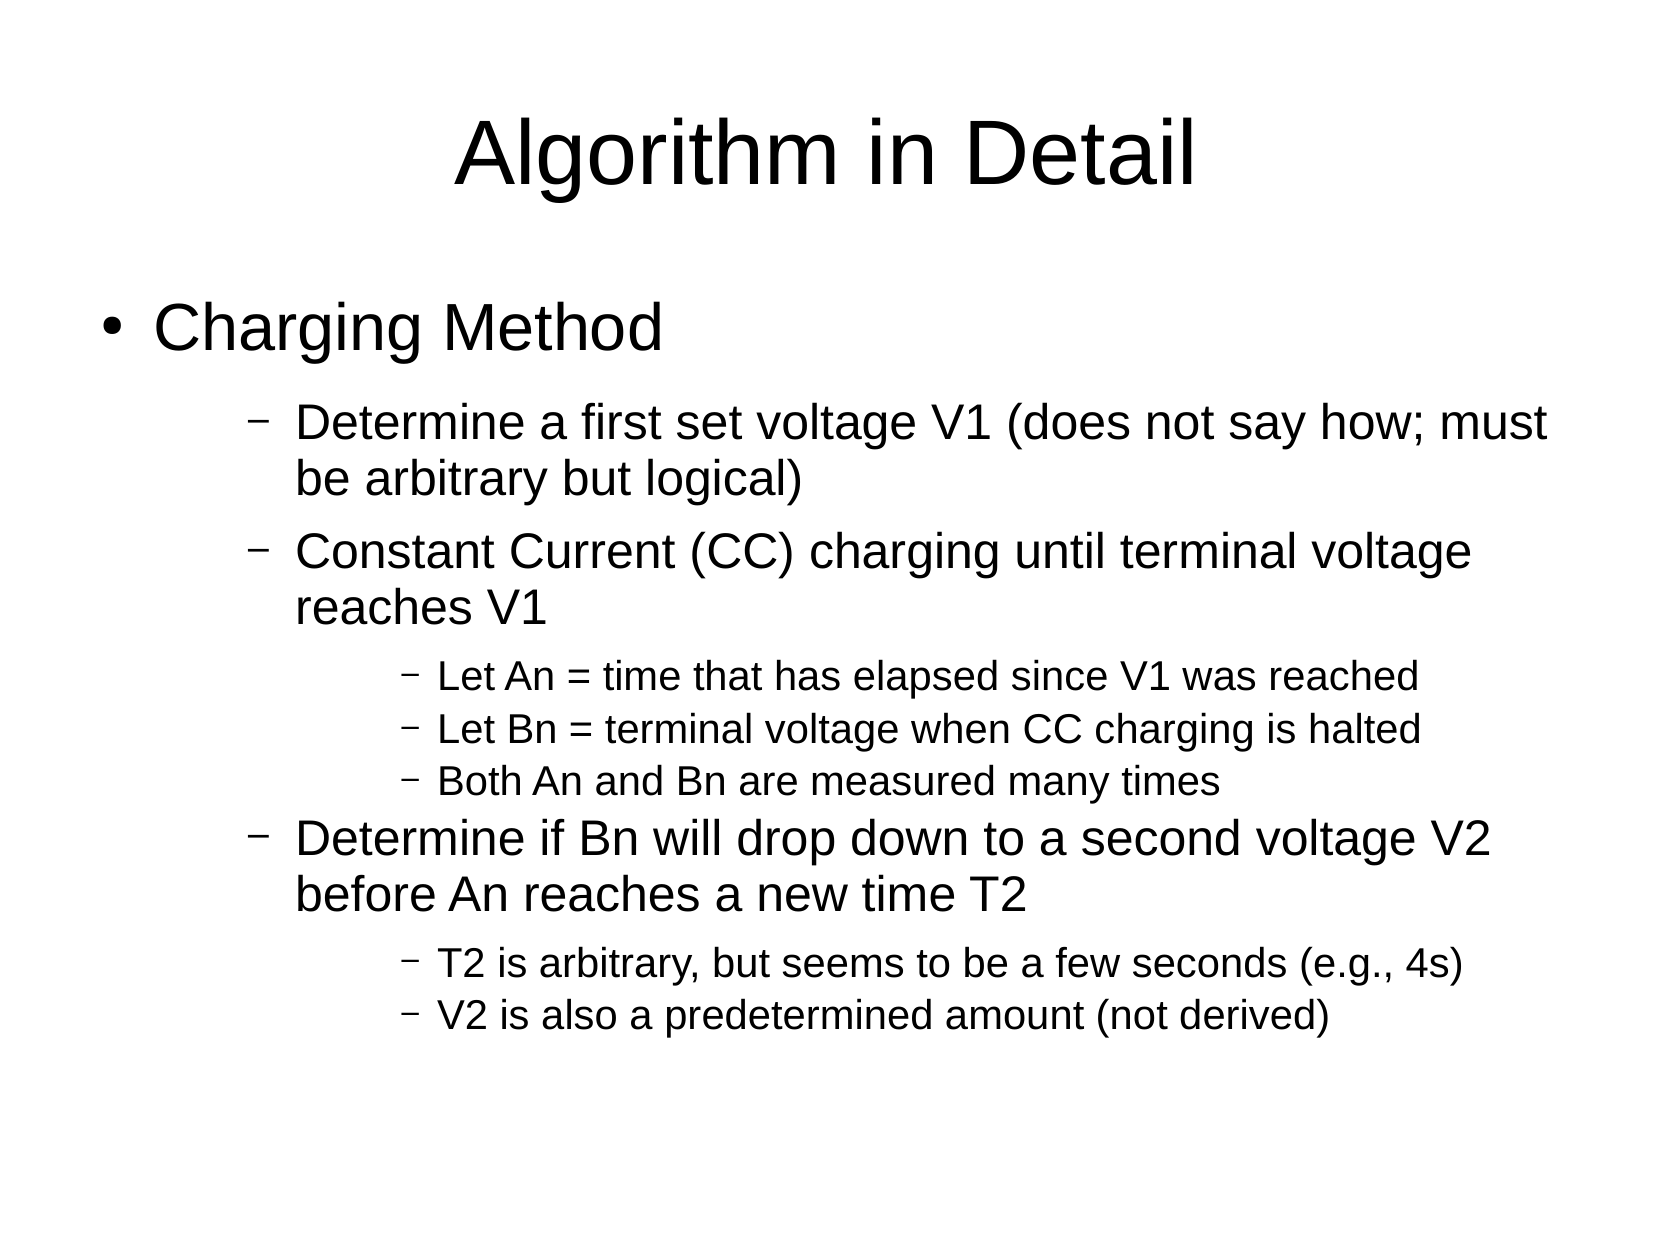

# Algorithm in Detail
Charging Method
Determine a first set voltage V1 (does not say how; must be arbitrary but logical)
Constant Current (CC) charging until terminal voltage reaches V1
Let An = time that has elapsed since V1 was reached
Let Bn = terminal voltage when CC charging is halted
Both An and Bn are measured many times
Determine if Bn will drop down to a second voltage V2 before An reaches a new time T2
T2 is arbitrary, but seems to be a few seconds (e.g., 4s)
V2 is also a predetermined amount (not derived)